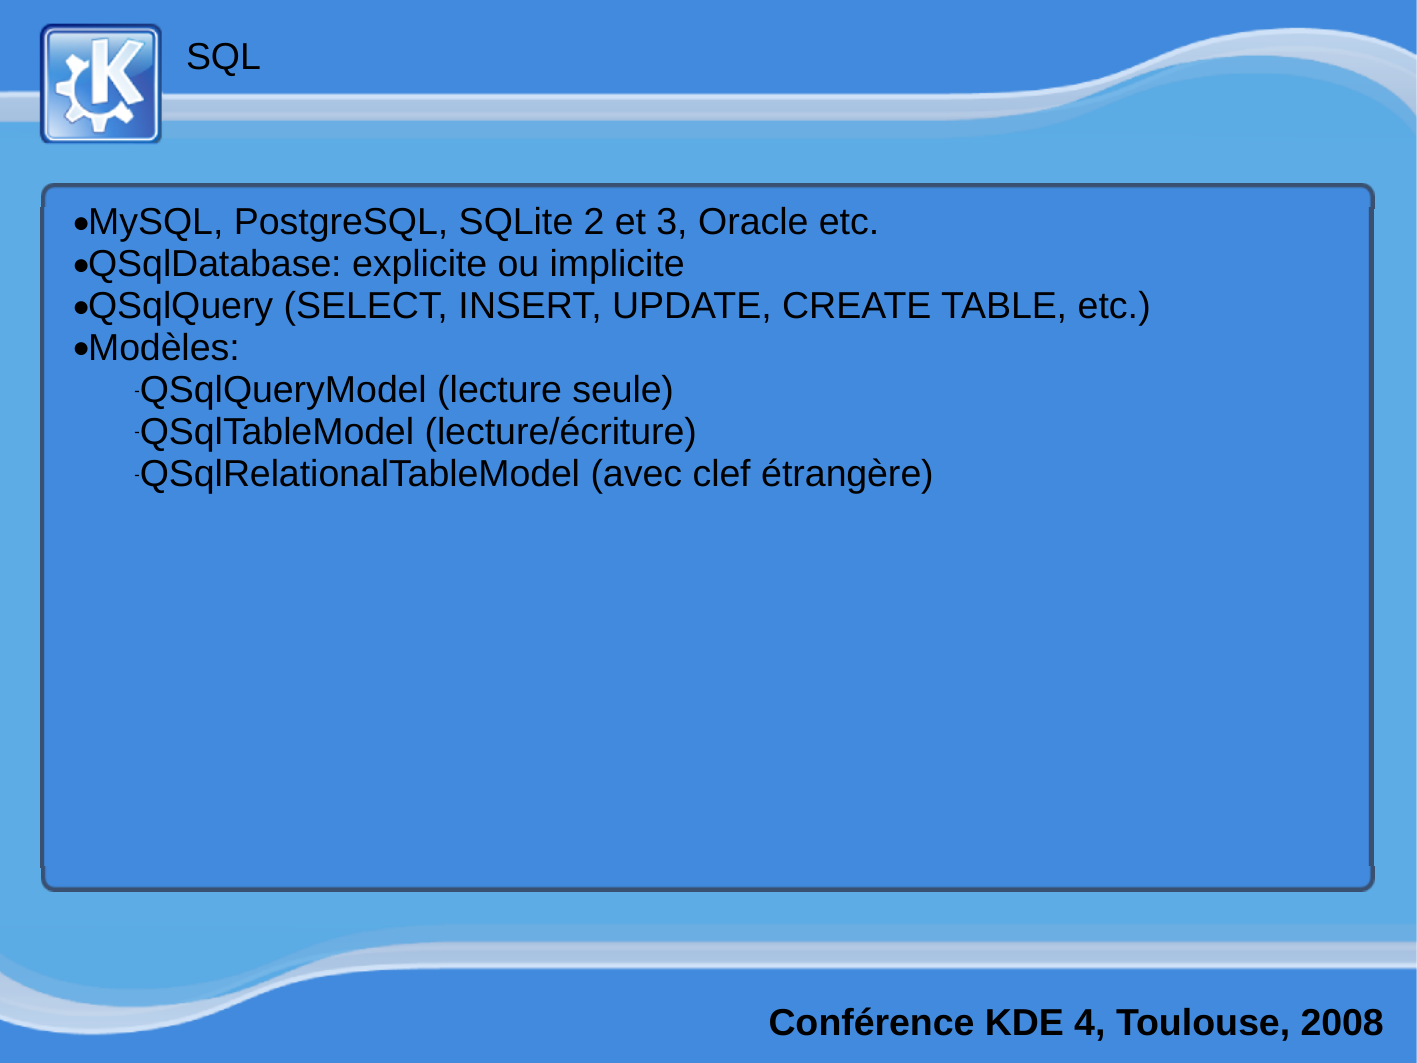

SQL
MySQL, PostgreSQL, SQLite 2 et 3, Oracle etc.
QSqlDatabase: explicite ou implicite
QSqlQuery (SELECT, INSERT, UPDATE, CREATE TABLE, etc.)
Modèles:
QSqlQueryModel (lecture seule)
QSqlTableModel (lecture/écriture)
QSqlRelationalTableModel (avec clef étrangère)